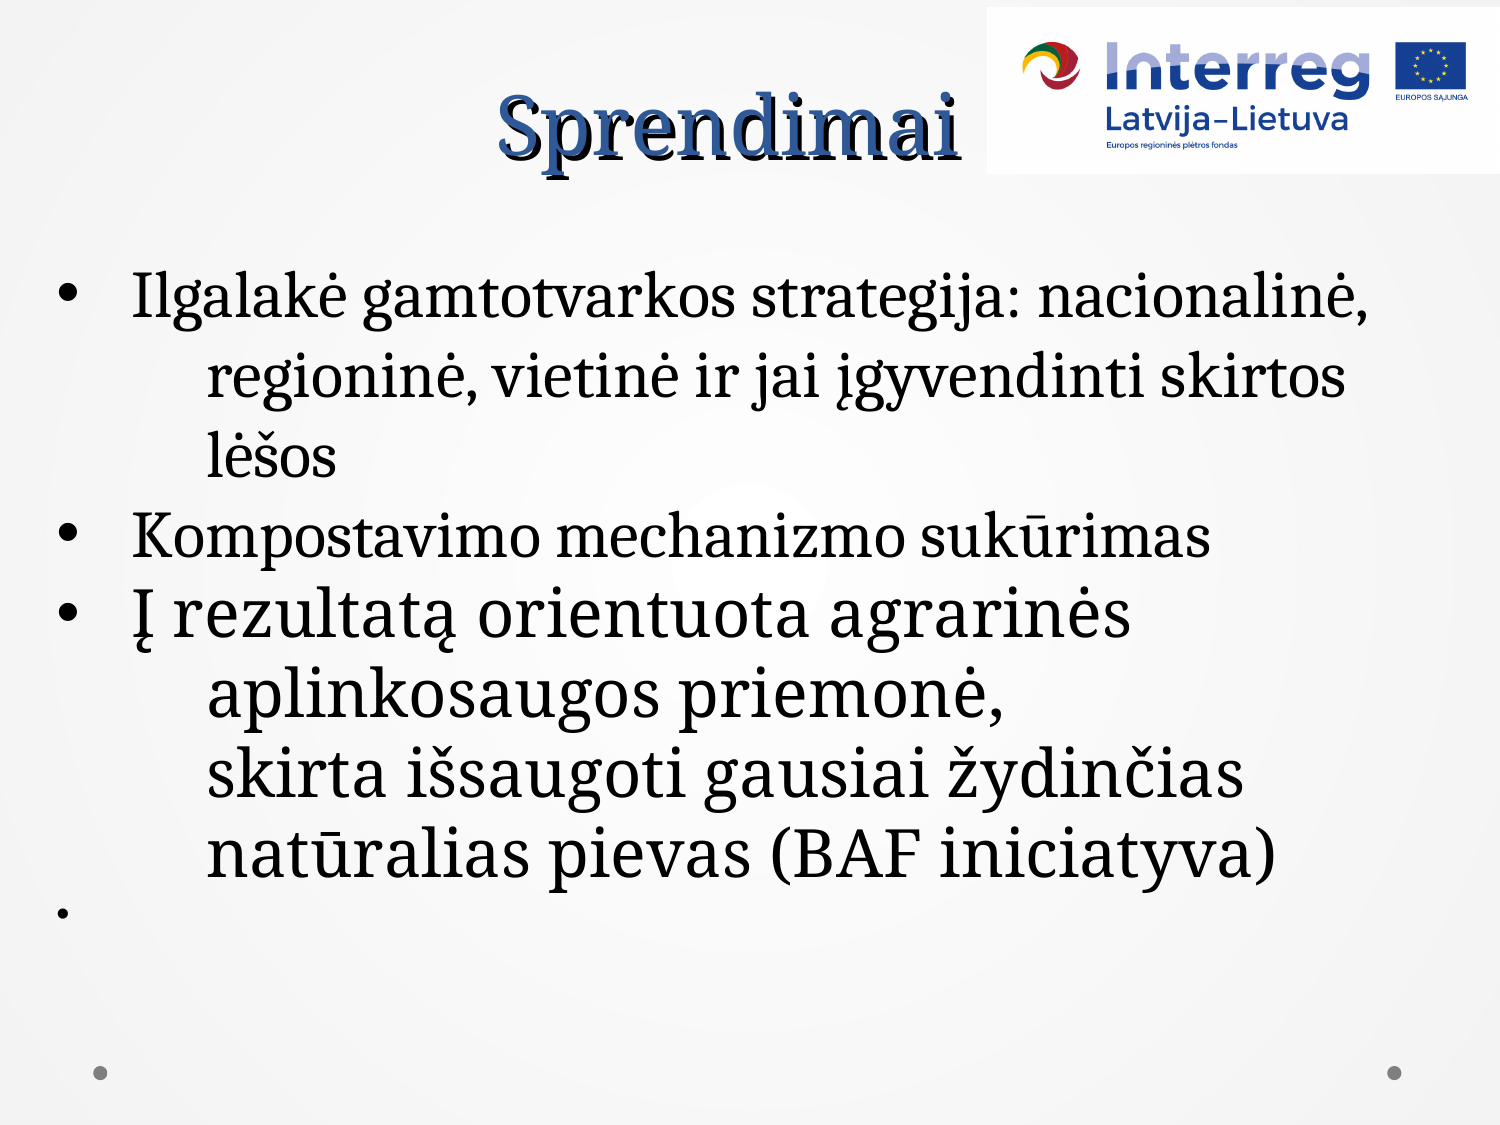

# Sprendimai
Ilgalakė gamtotvarkos strategija: nacionalinė, regioninė, vietinė ir jai įgyvendinti skirtos lėšos
Kompostavimo mechanizmo sukūrimas
Į rezultatą orientuota agrarinės aplinkosaugos priemonė, skirta išsaugoti gausiai žydinčias natūralias pievas (BAF iniciatyva)